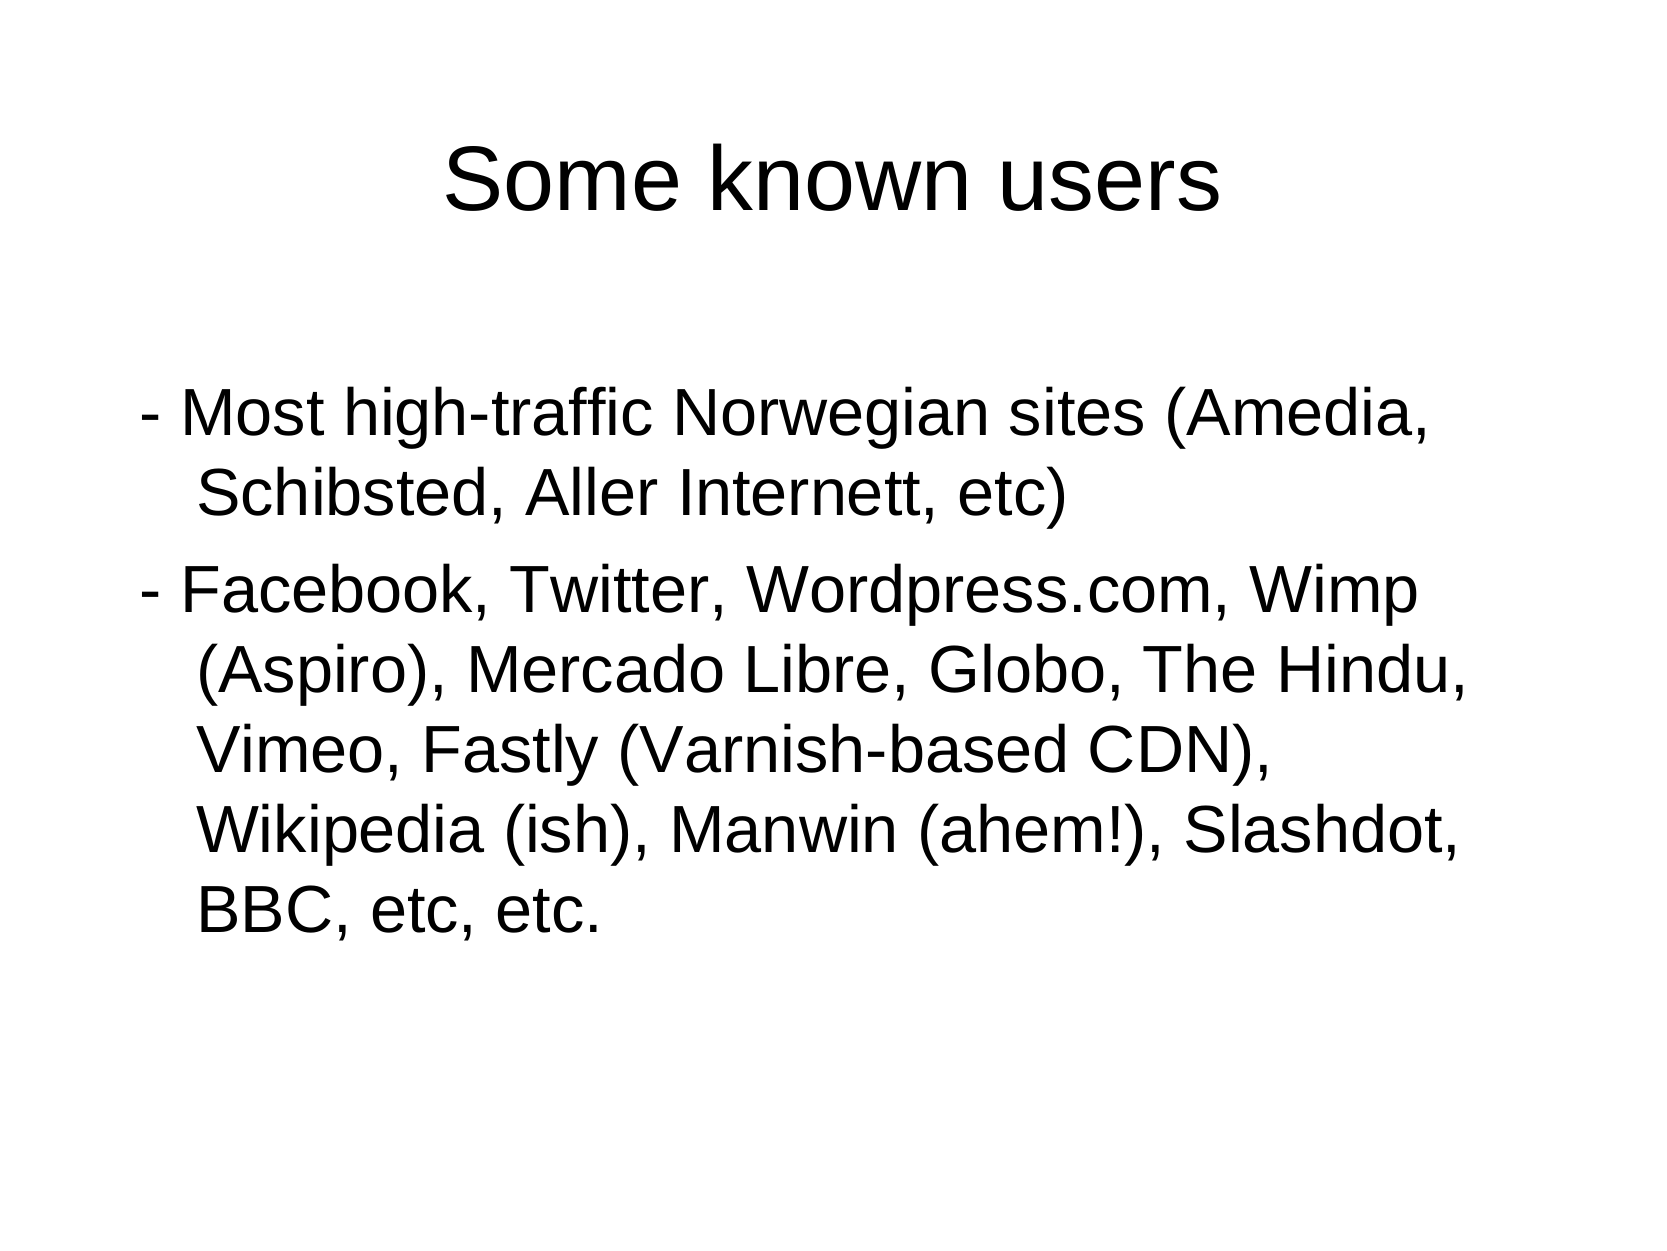

# Some known users
- Most high-traffic Norwegian sites (Amedia, Schibsted, Aller Internett, etc)
- Facebook, Twitter, Wordpress.com, Wimp (Aspiro), Mercado Libre, Globo, The Hindu, Vimeo, Fastly (Varnish-based CDN), Wikipedia (ish), Manwin (ahem!), Slashdot, BBC, etc, etc.